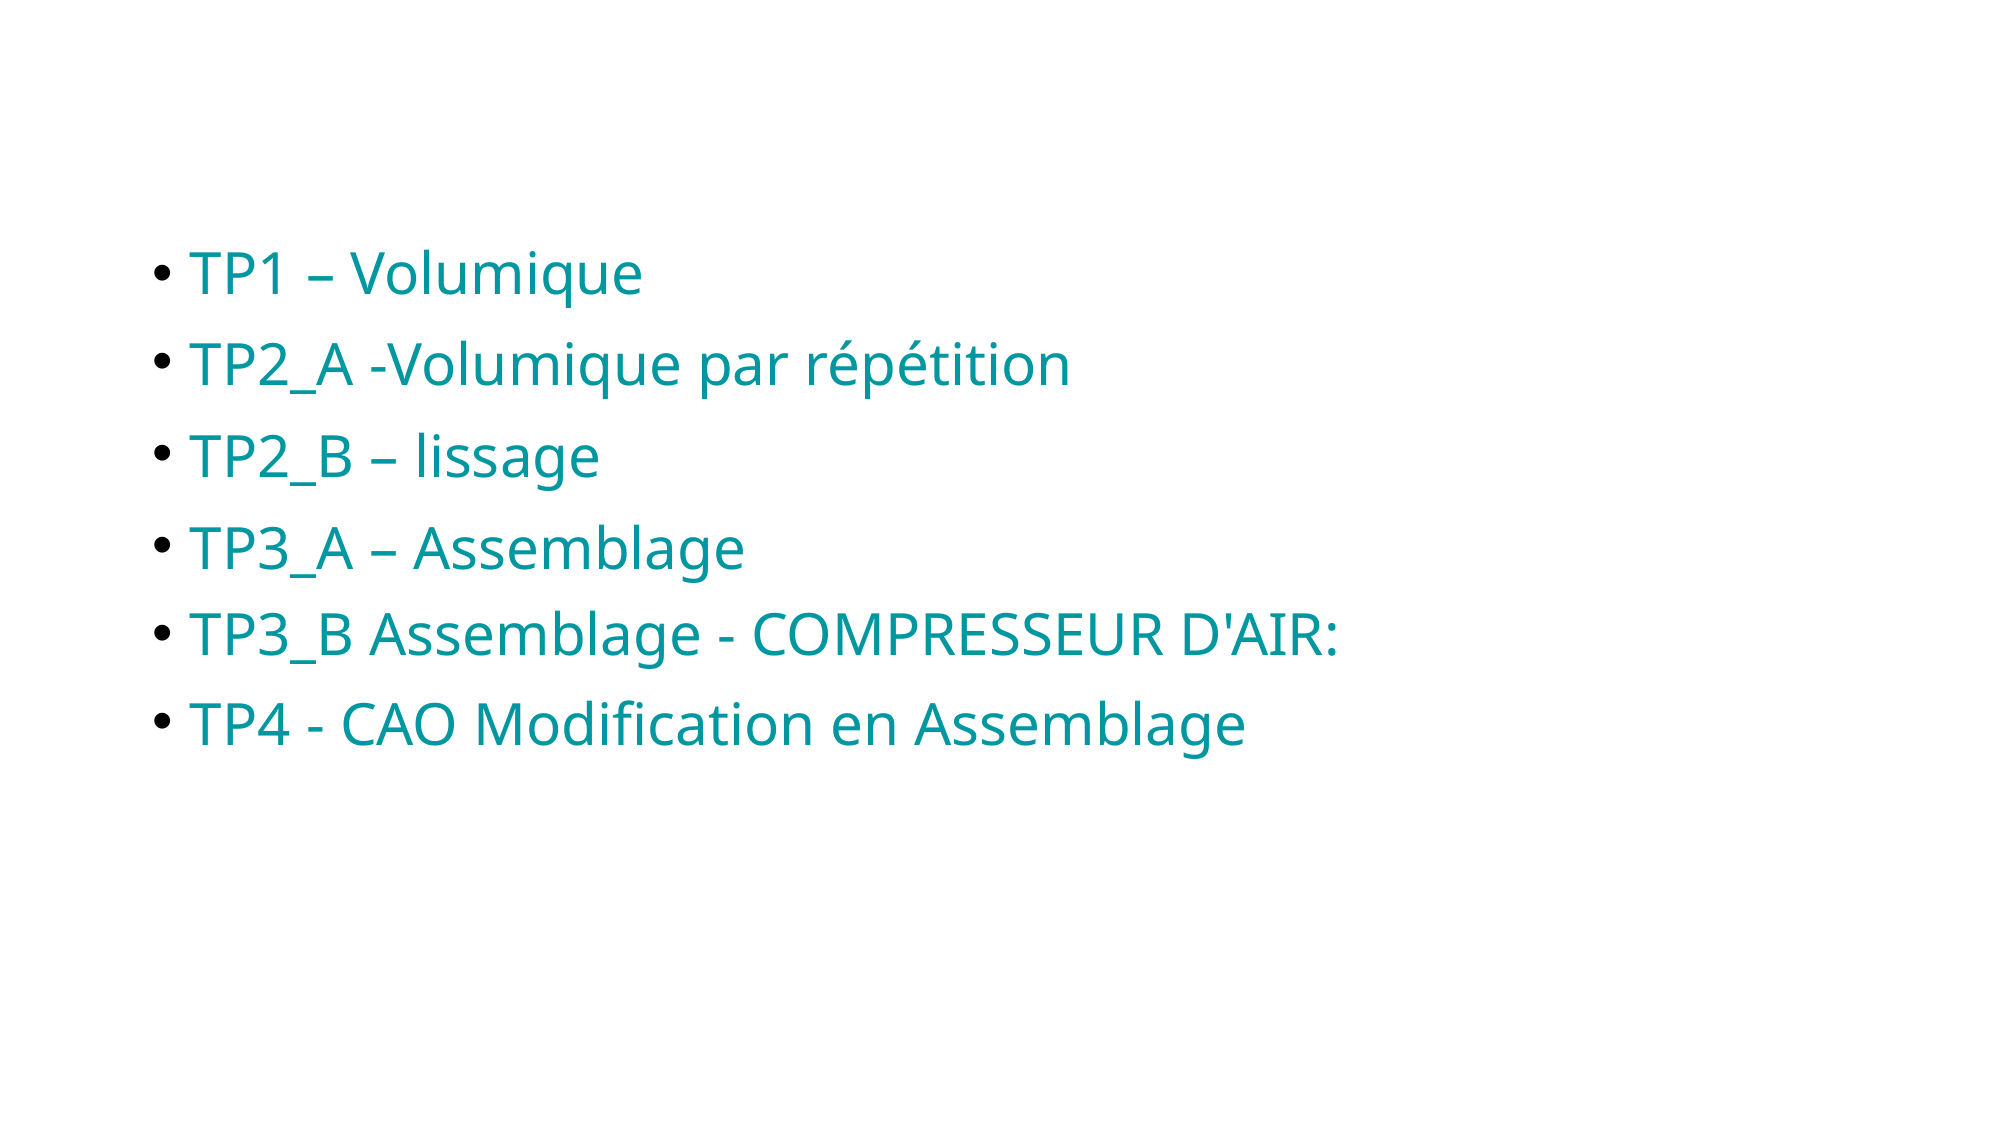

# TP1 – Volumique
TP2_A -Volumique par répétition
TP2_B – lissage
TP3_A – Assemblage
TP3_B Assemblage - COMPRESSEUR D'AIR:
TP4 - CAO Modification en Assemblage